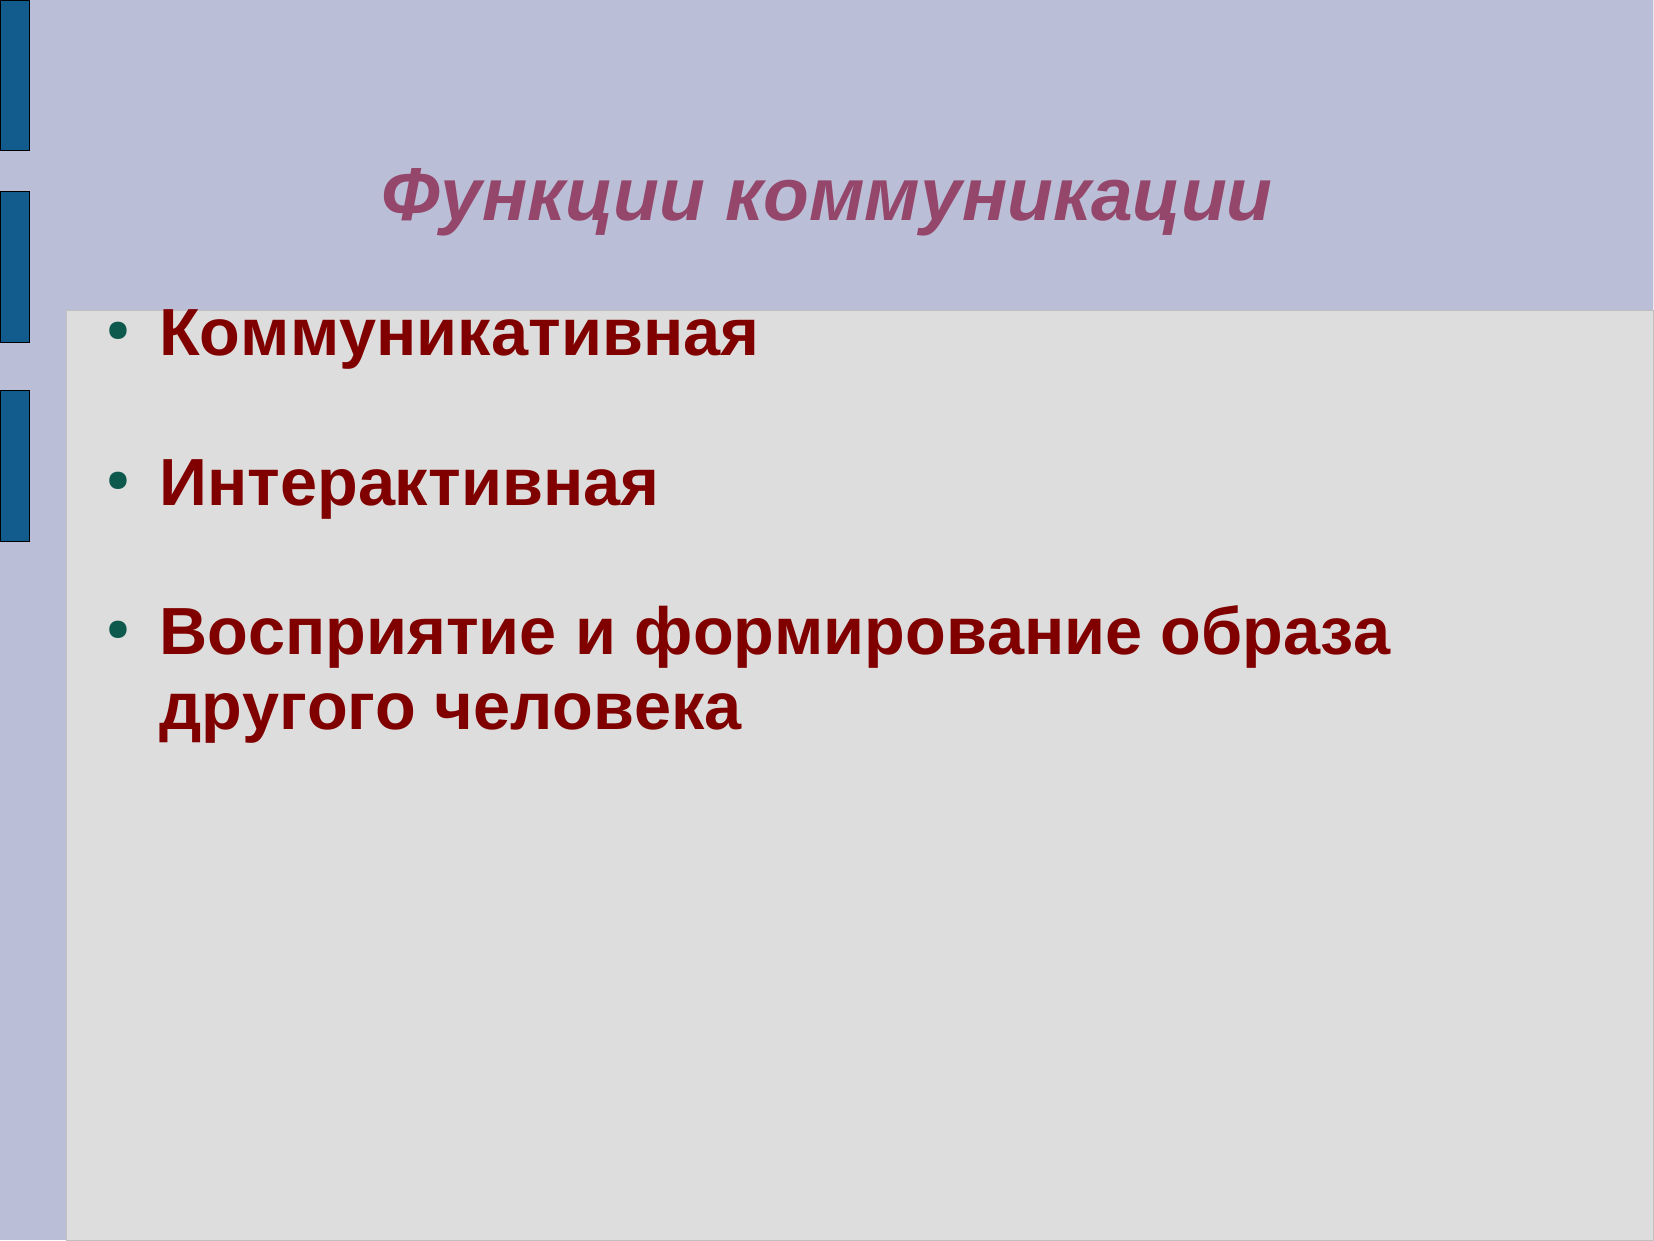

# Функции коммуникации
Коммуникативная
Интерактивная
Восприятие и формирование образа другого человека